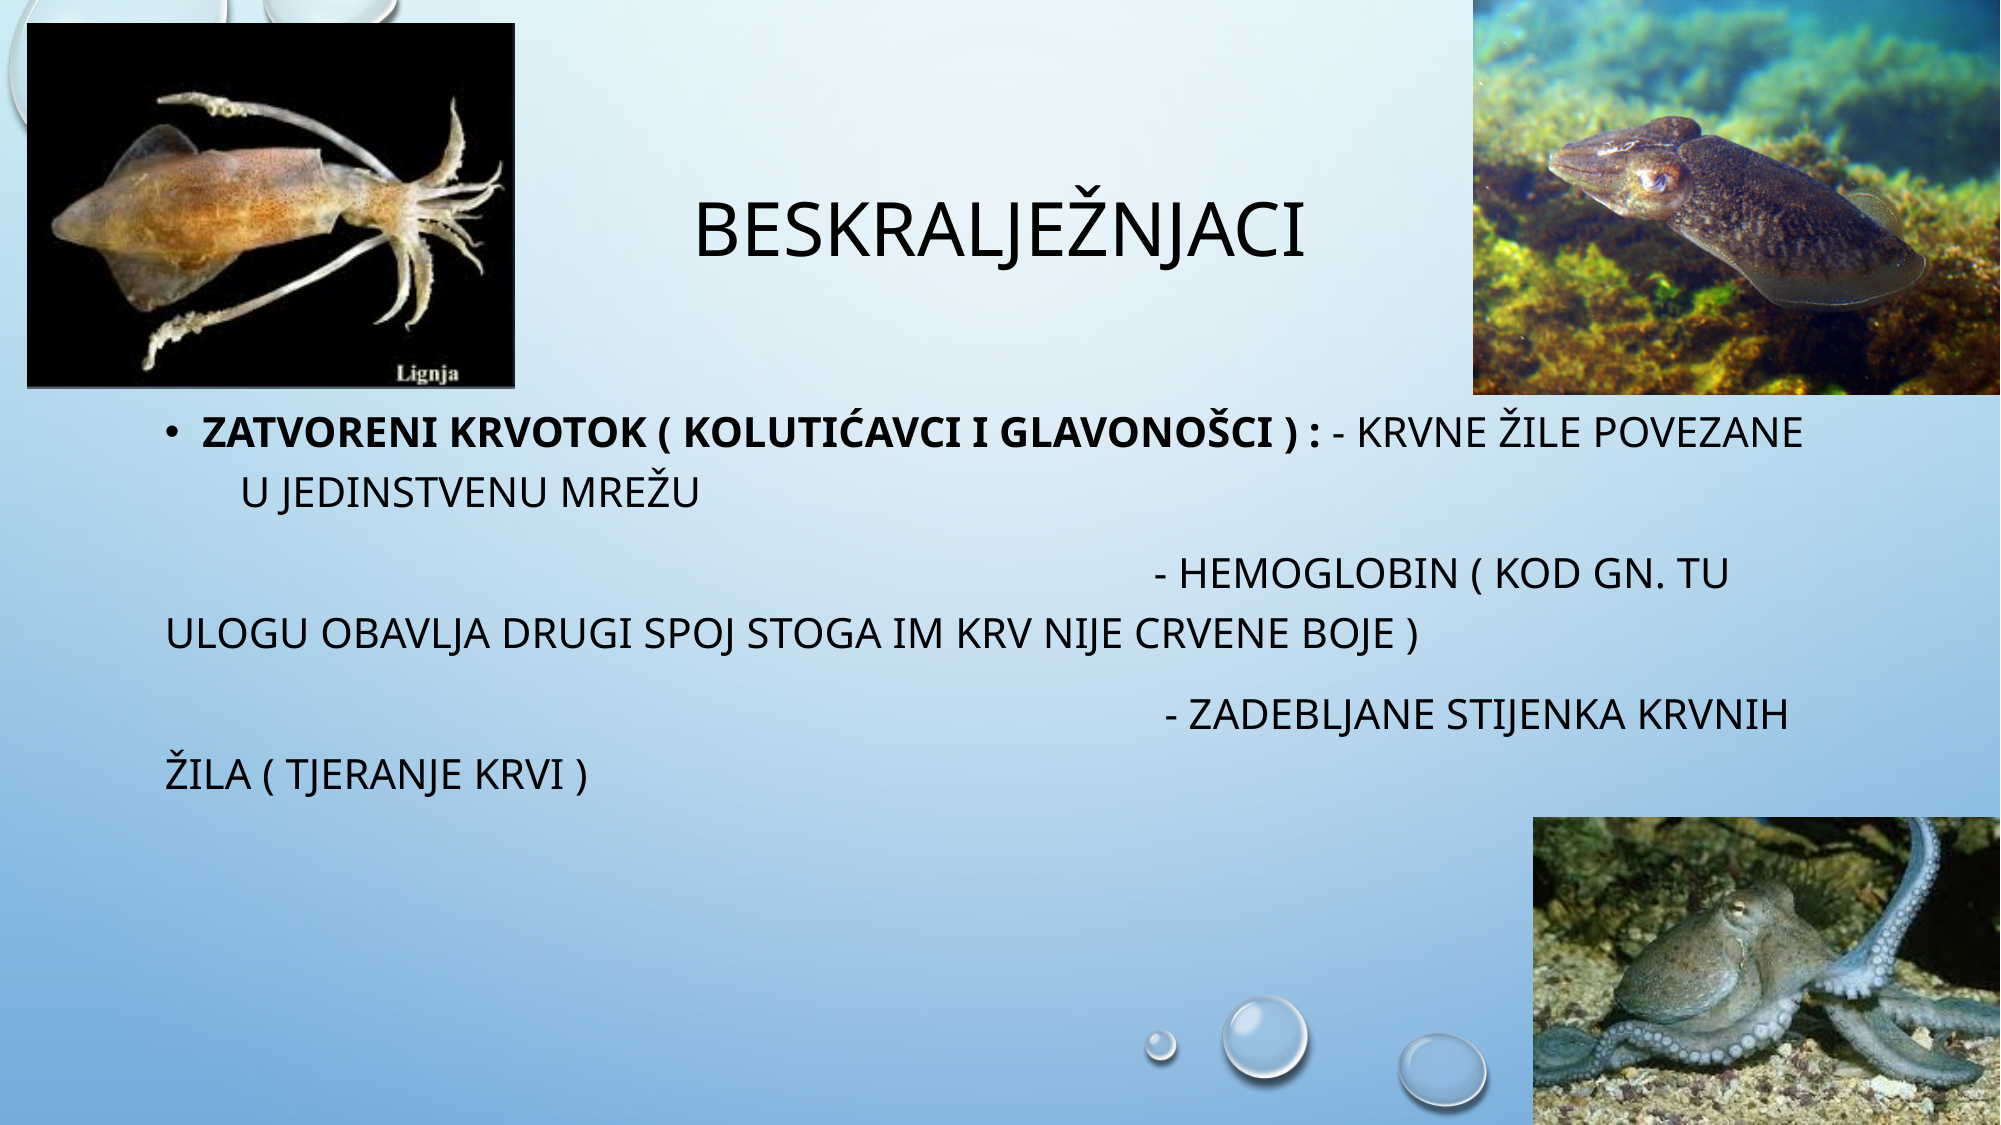

# Beskralježnjaci
Zatvoreni krvotok ( kolutićavci i glavonošci ) : - krvne žile povezane u jedinstvenu mrežu
 - hemoglobin ( kod gn. Tu ulogu obavlja drugi spoj stoga im krv nije crvene boje )
 - zadebljane stijenka krvnih žila ( tjeranje krvi )